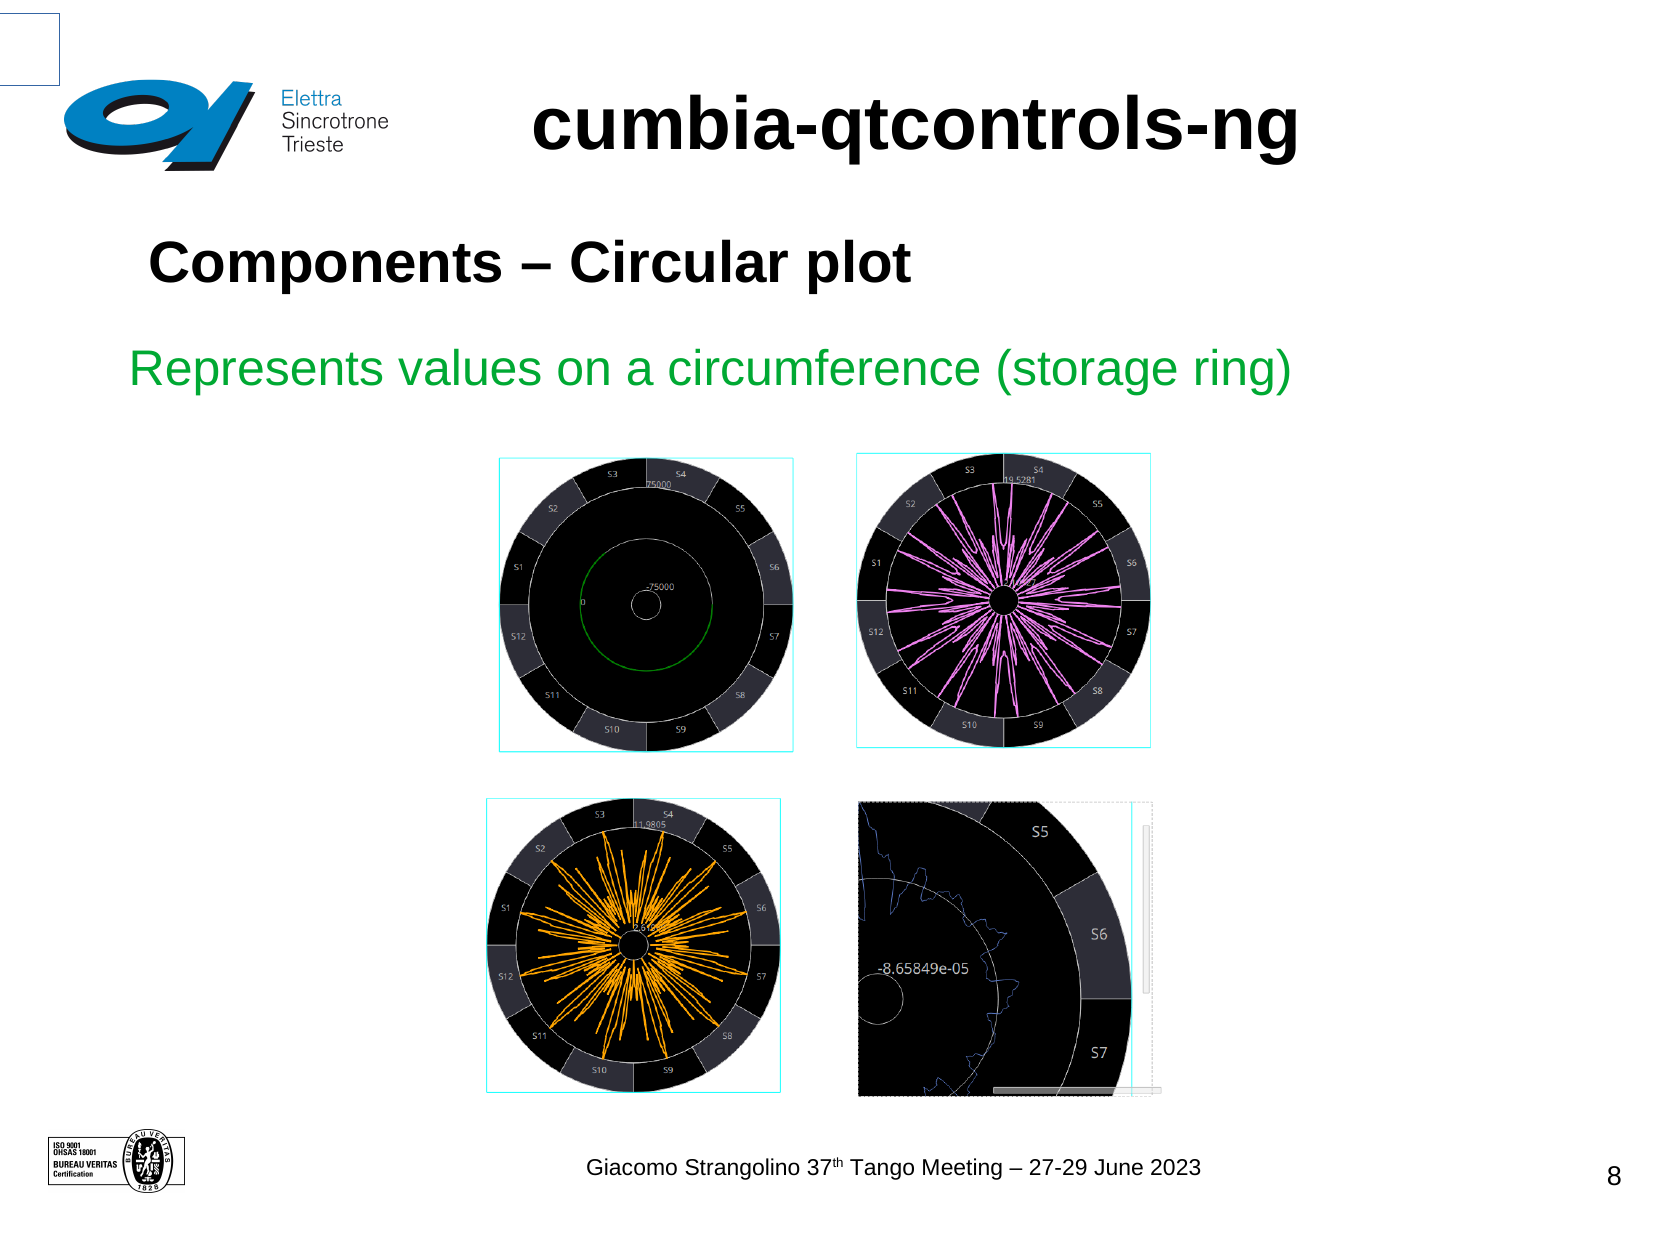

# cumbia-qtcontrols-ng
Components – Circular plot
Represents values on a circumference (storage ring)